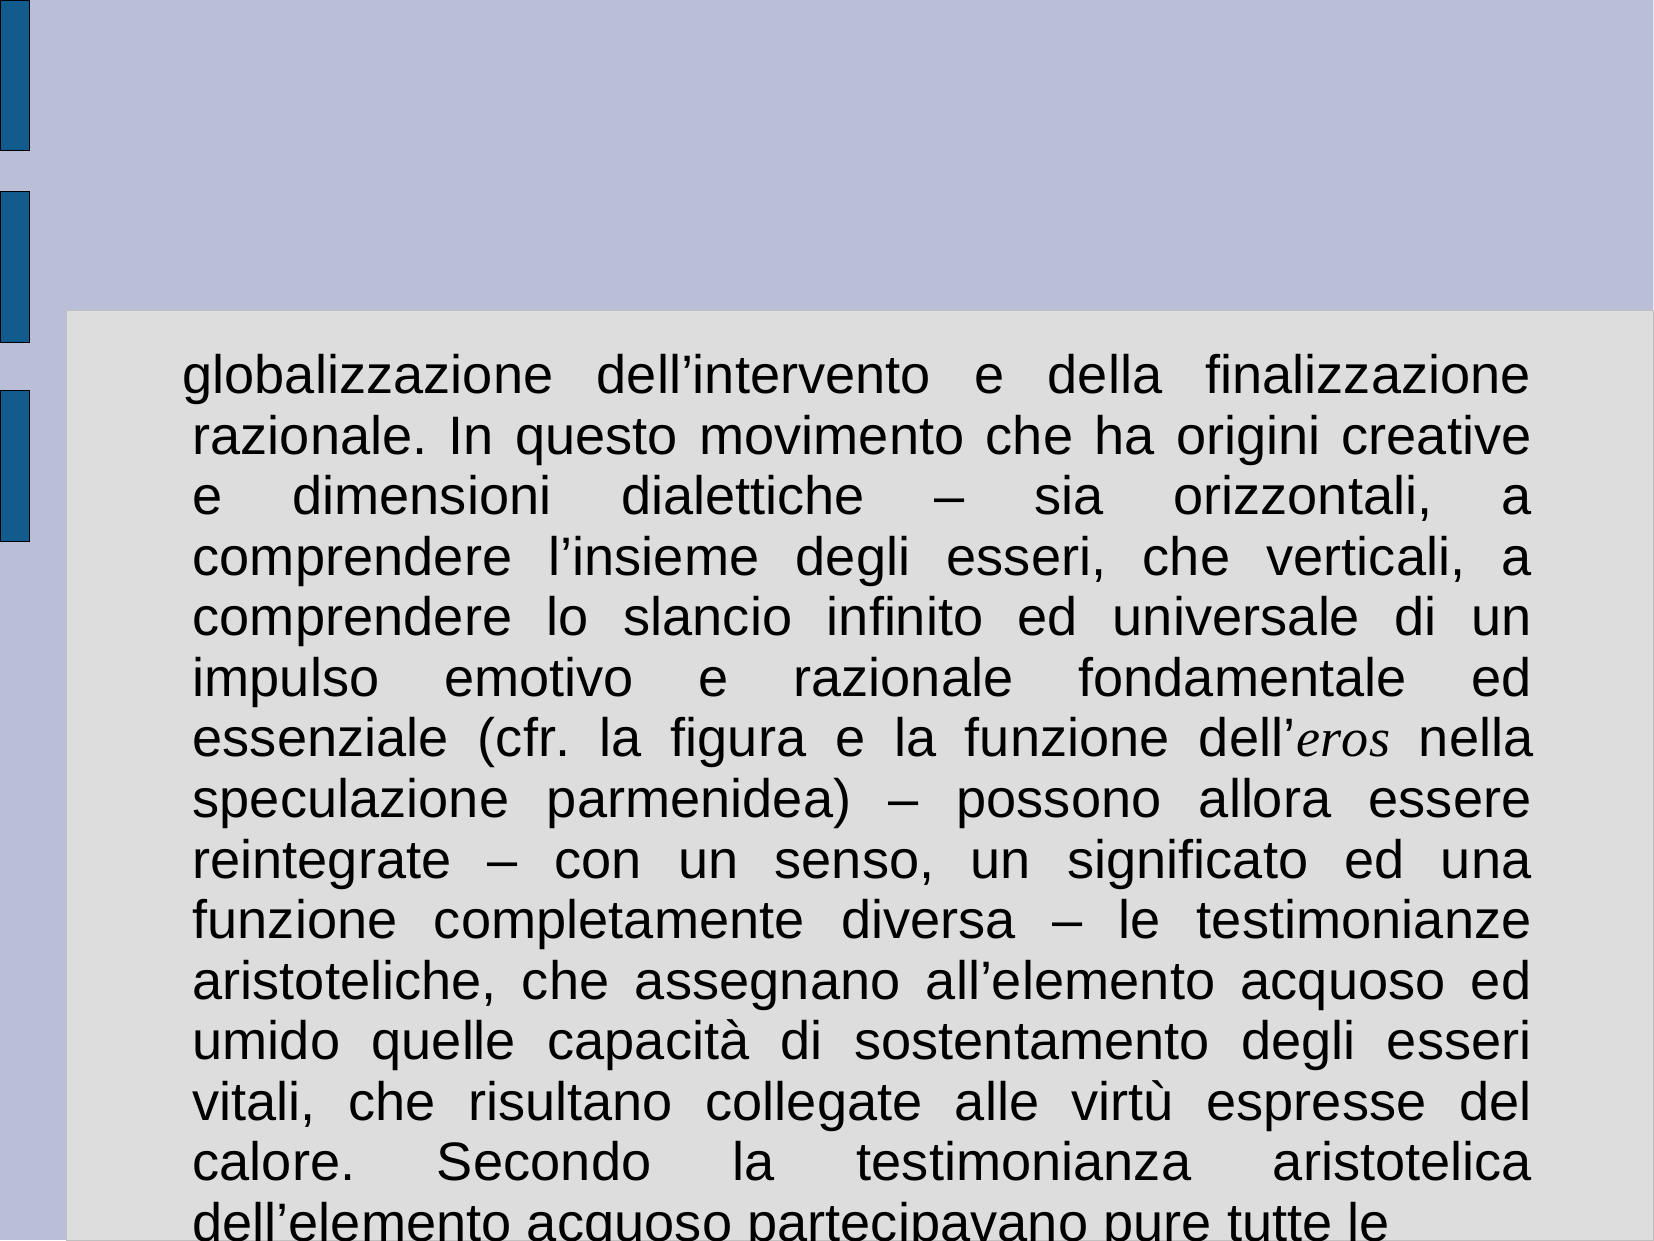

#
 globalizzazione dell’intervento e della finalizzazione razionale. In questo movimento che ha origini creative e dimensioni dialettiche – sia orizzontali, a comprendere l’insieme degli esseri, che verticali, a comprendere lo slancio infinito ed universale di un impulso emotivo e razionale fondamentale ed essenziale (cfr. la figura e la funzione dell’eros nella speculazione parmenidea) – possono allora essere reintegrate – con un senso, un significato ed una funzione completamente diversa – le testimonianze aristoteliche, che assegnano all’elemento acquoso ed umido quelle capacità di sostentamento degli esseri vitali, che risultano collegate alle virtù espresse del calore. Secondo la testimonianza aristotelica dell’elemento acquoso partecipavano pure tutte le